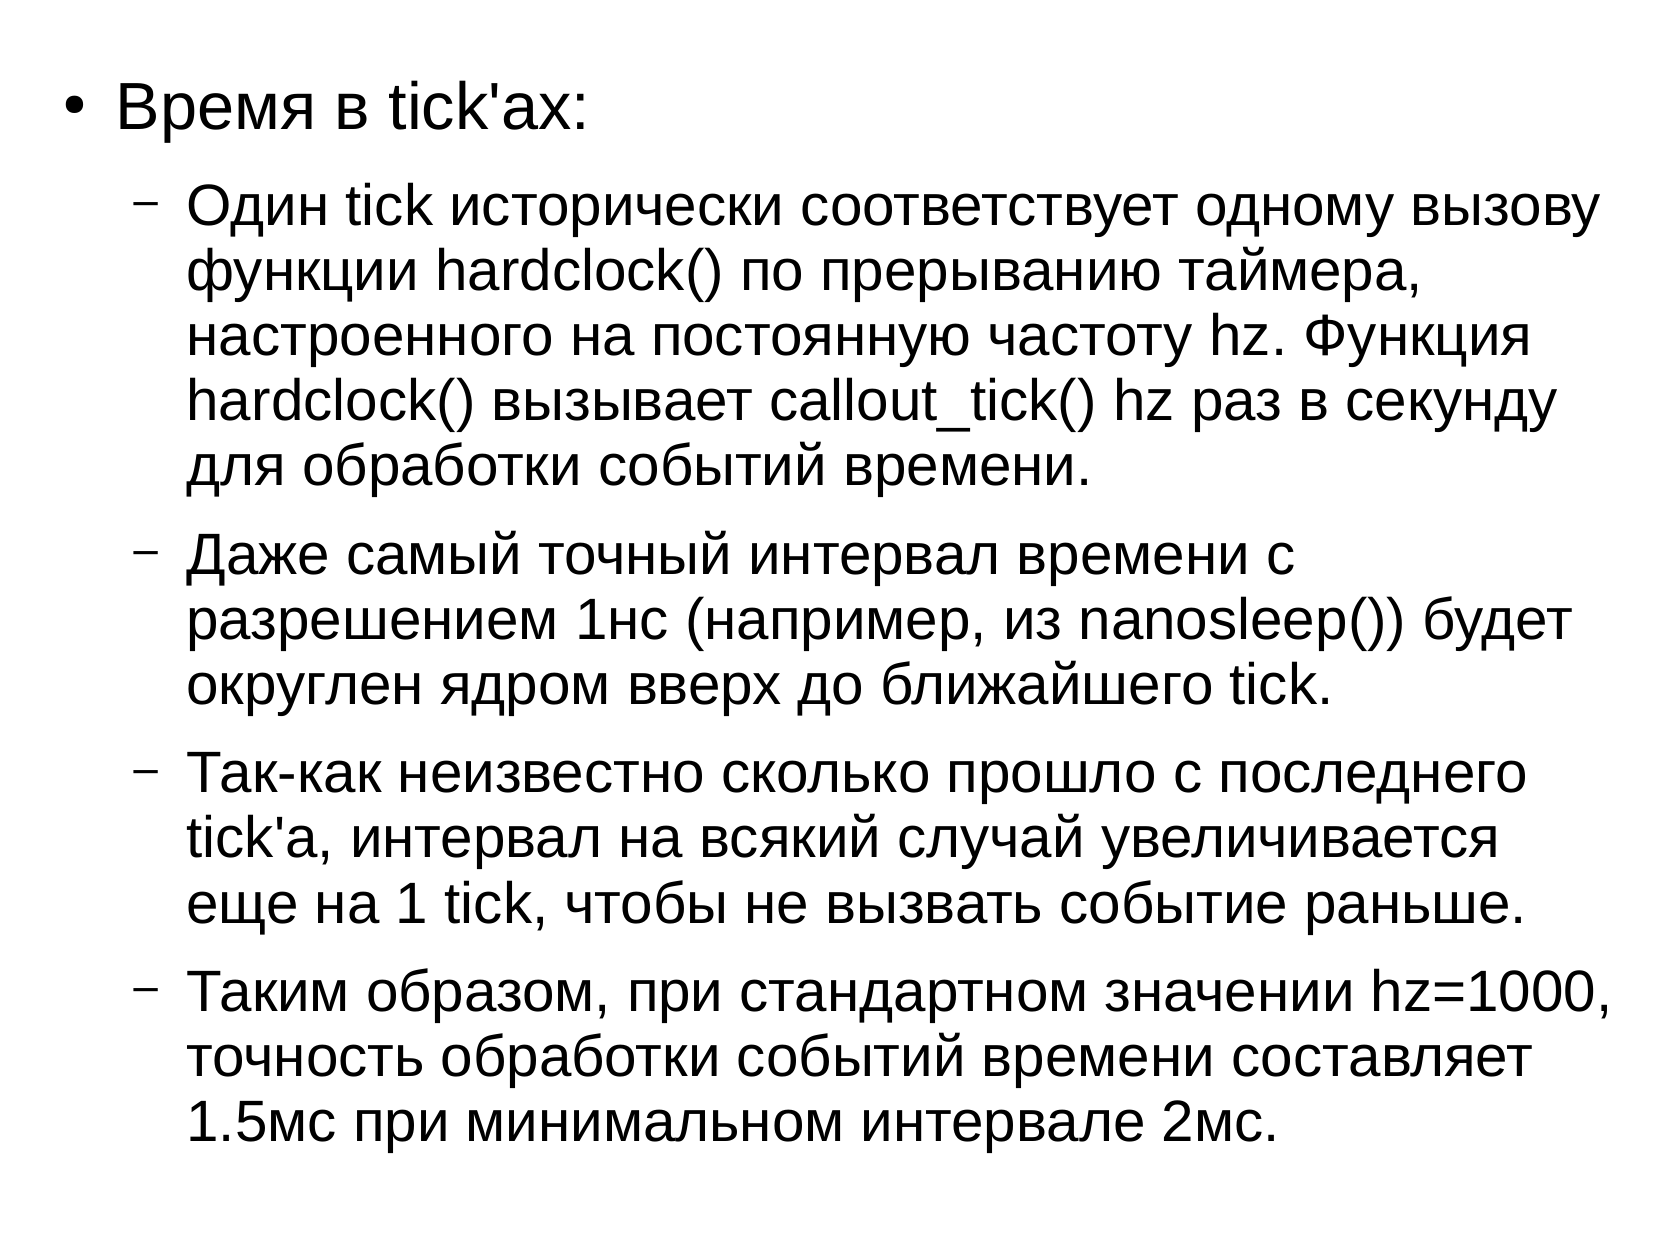

# Время в tick'ах:
Один tick исторически соответствует одному вызову функции hardclock() по прерыванию таймера, настроенного на постоянную частоту hz. Функция hardclock() вызывает callout_tick() hz раз в секунду для обработки событий времени.
Даже самый точный интервал времени с разрешением 1нс (например, из nanosleep()) будет округлен ядром вверх до ближайшего tick.
Так-как неизвестно сколько прошло с последнего tick'а, интервал на всякий случай увеличивается еще на 1 tick, чтобы не вызвать событие раньше.
Таким образом, при стандартном значении hz=1000, точность обработки событий времени составляет 1.5мс при минимальном интервале 2мс.